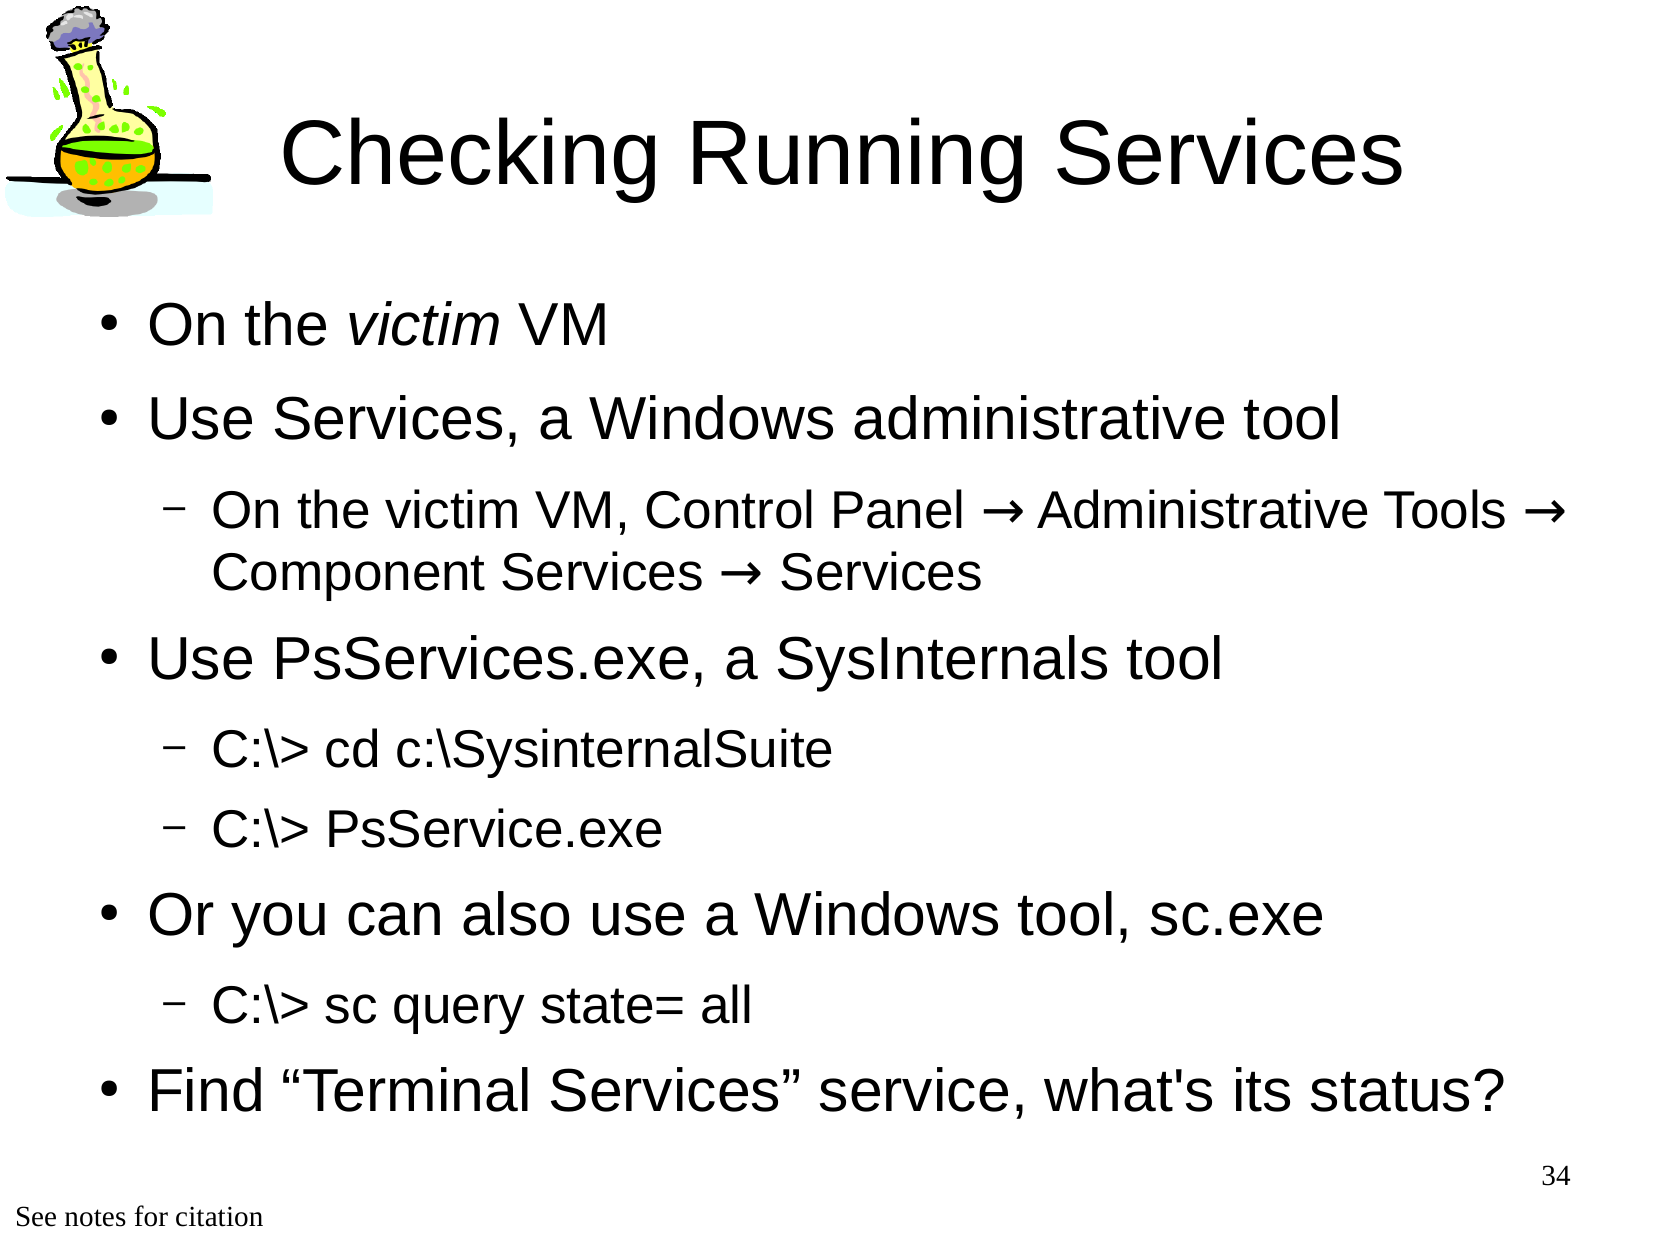

# Checking Running Services
On the victim VM
Use Services, a Windows administrative tool
On the victim VM, Control Panel → Administrative Tools → Component Services → Services
Use PsServices.exe, a SysInternals tool
C:\> cd c:\SysinternalSuite
C:\> PsService.exe
Or you can also use a Windows tool, sc.exe
C:\> sc query state= all
Find “Terminal Services” service, what's its status?
34
See notes for citation